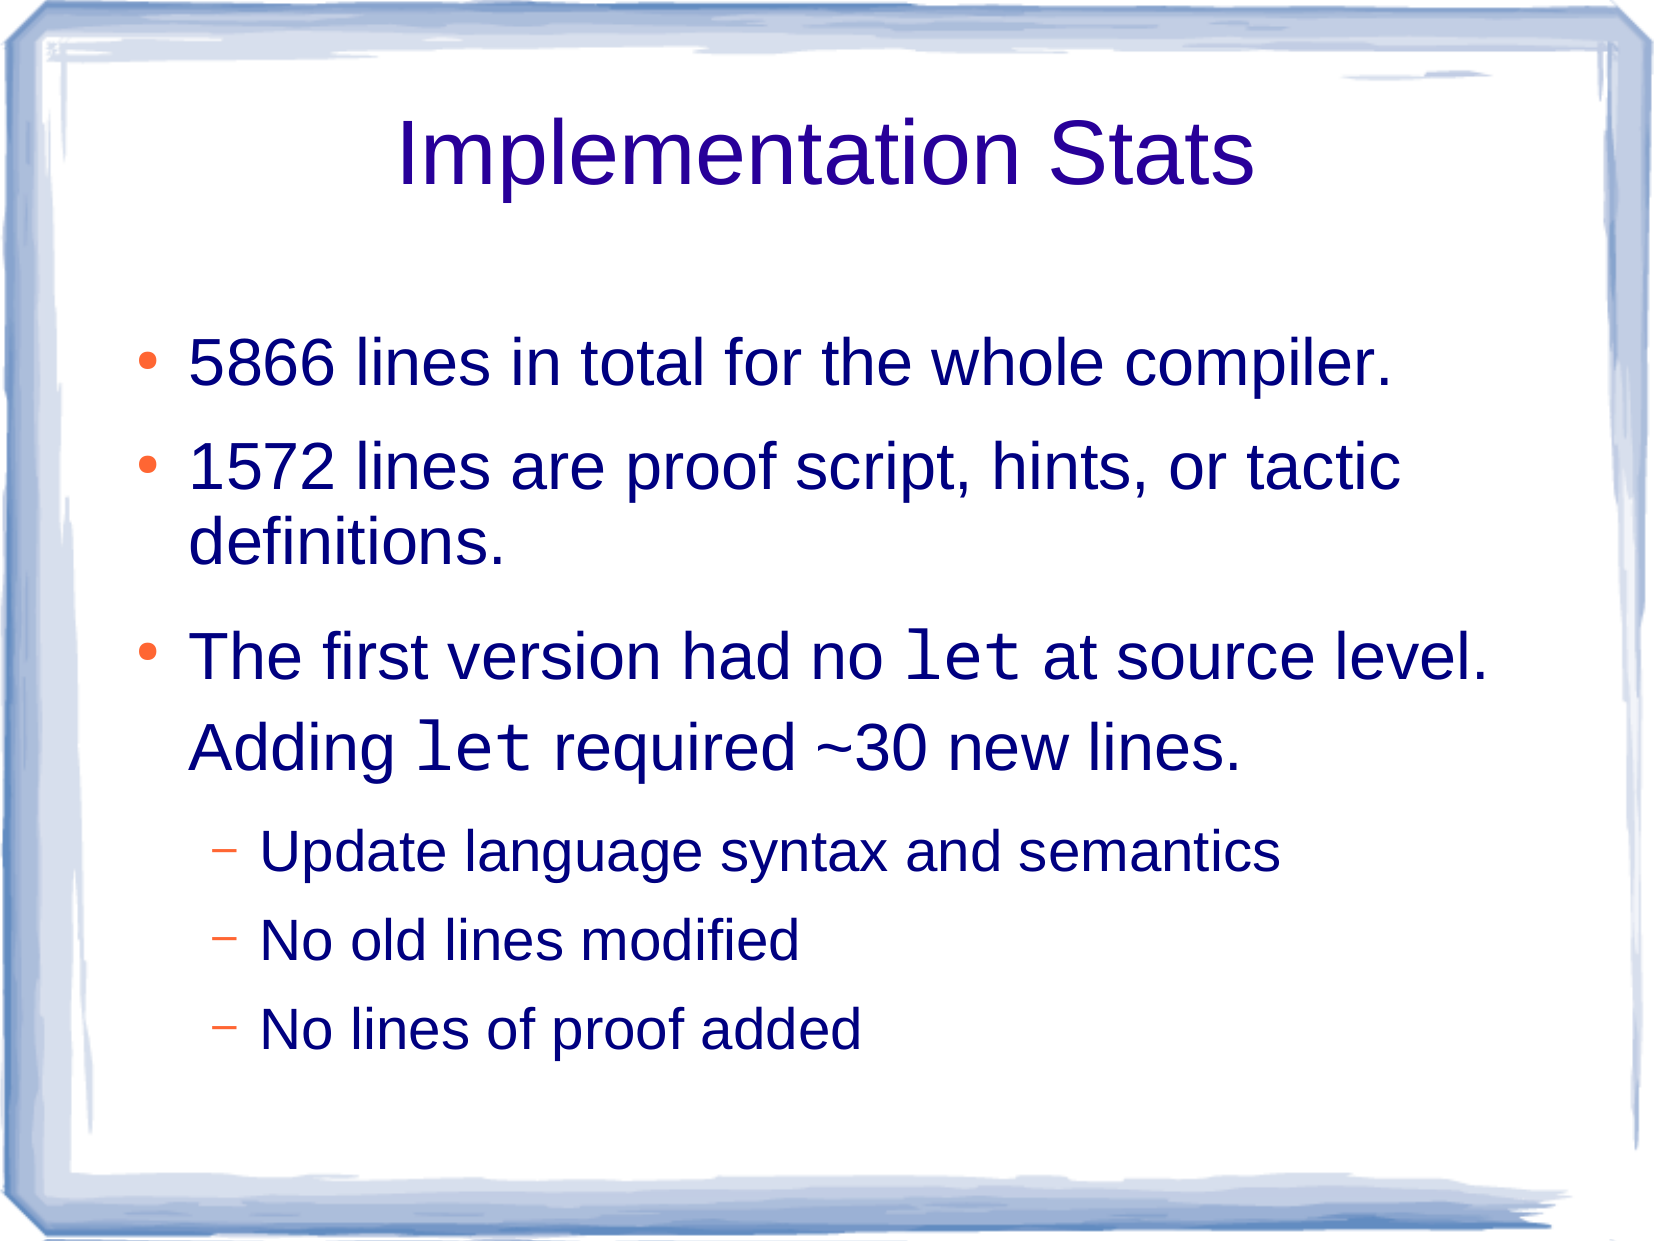

# Implementation Stats
5866 lines in total for the whole compiler.
1572 lines are proof script, hints, or tactic definitions.
The first version had no let at source level. Adding let required ~30 new lines.
Update language syntax and semantics
No old lines modified
No lines of proof added